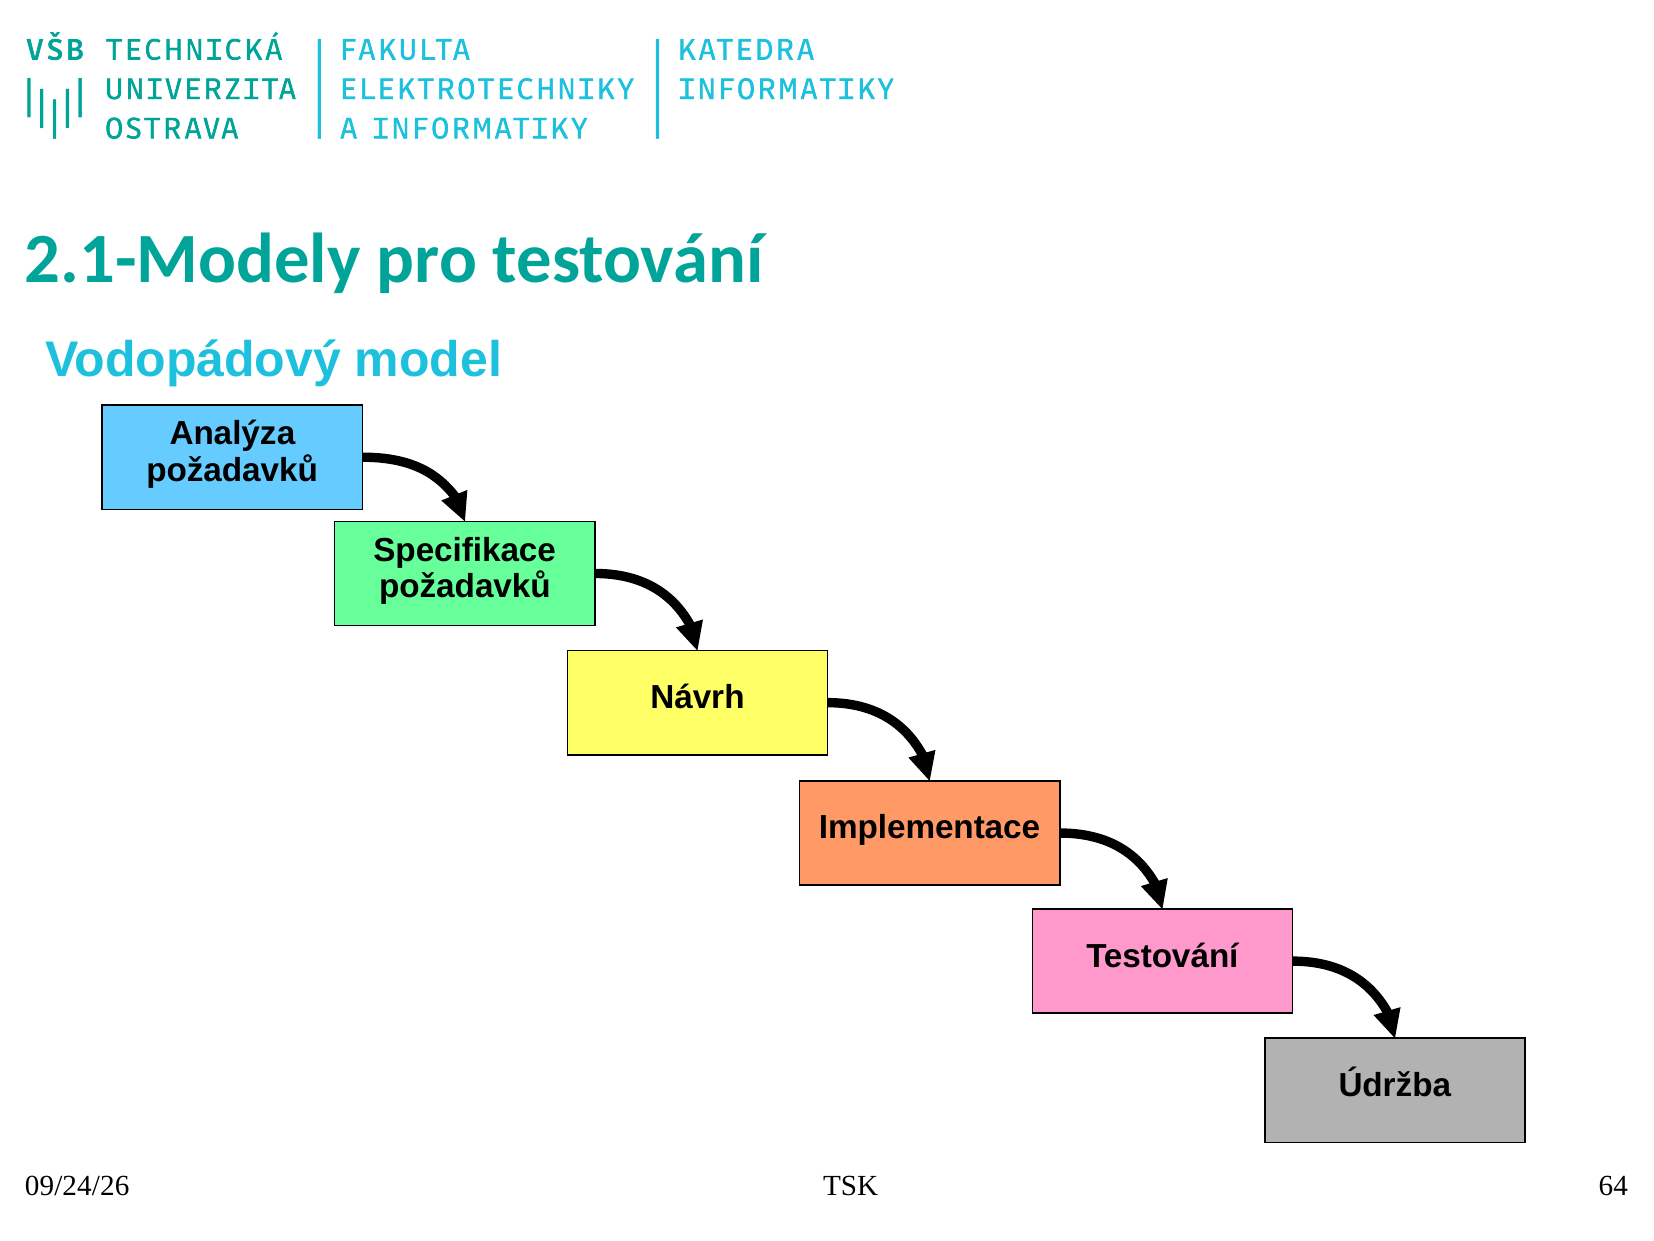

# 2.1-Modely pro testování
Vodopádový model
Analýza
požadavků
Specifikace
požadavků
Návrh
Implementace
Testování
Údržba
TSK
64